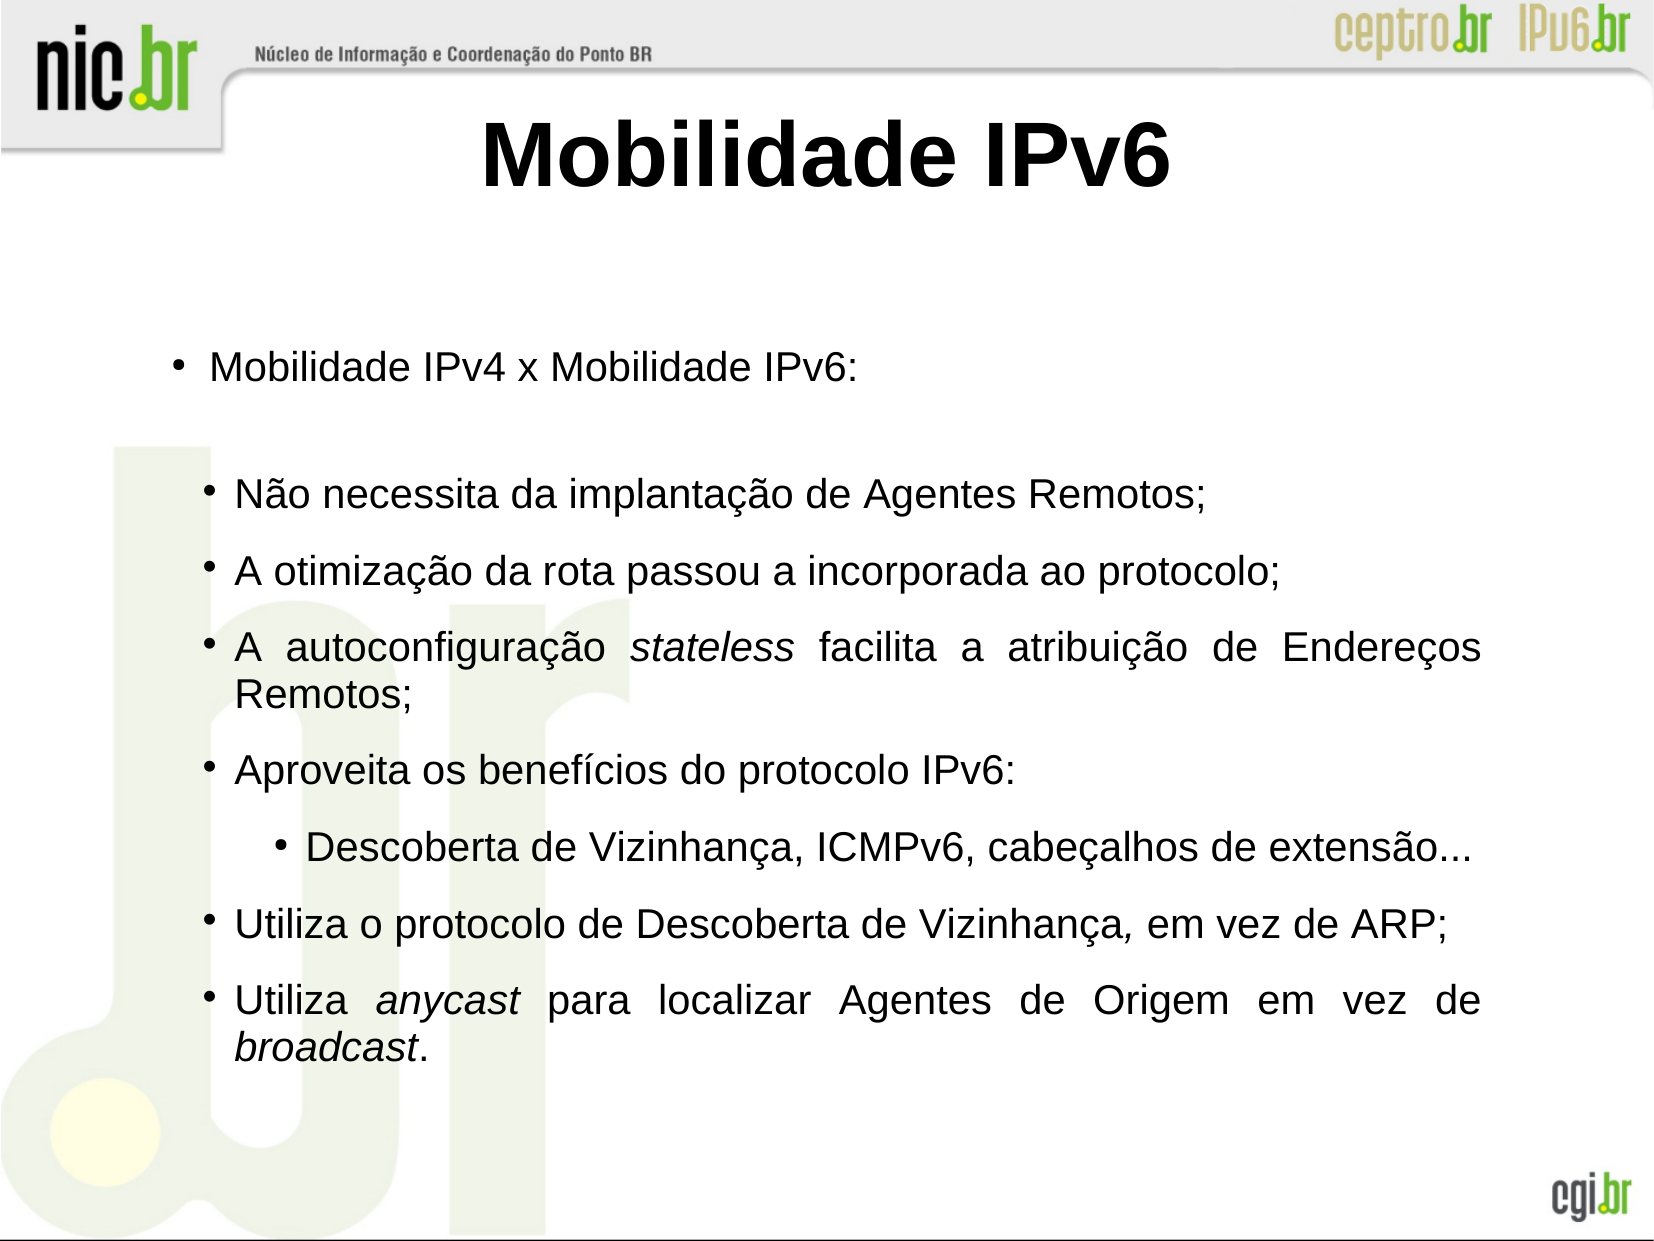

Mobilidade IPv6
 Mobilidade IPv4 x Mobilidade IPv6:
Não necessita da implantação de Agentes Remotos;
A otimização da rota passou a incorporada ao protocolo;
A autoconfiguração stateless facilita a atribuição de Endereços Remotos;
Aproveita os benefícios do protocolo IPv6:
Descoberta de Vizinhança, ICMPv6, cabeçalhos de extensão...
Utiliza o protocolo de Descoberta de Vizinhança, em vez de ARP;
Utiliza anycast para localizar Agentes de Origem em vez de broadcast.